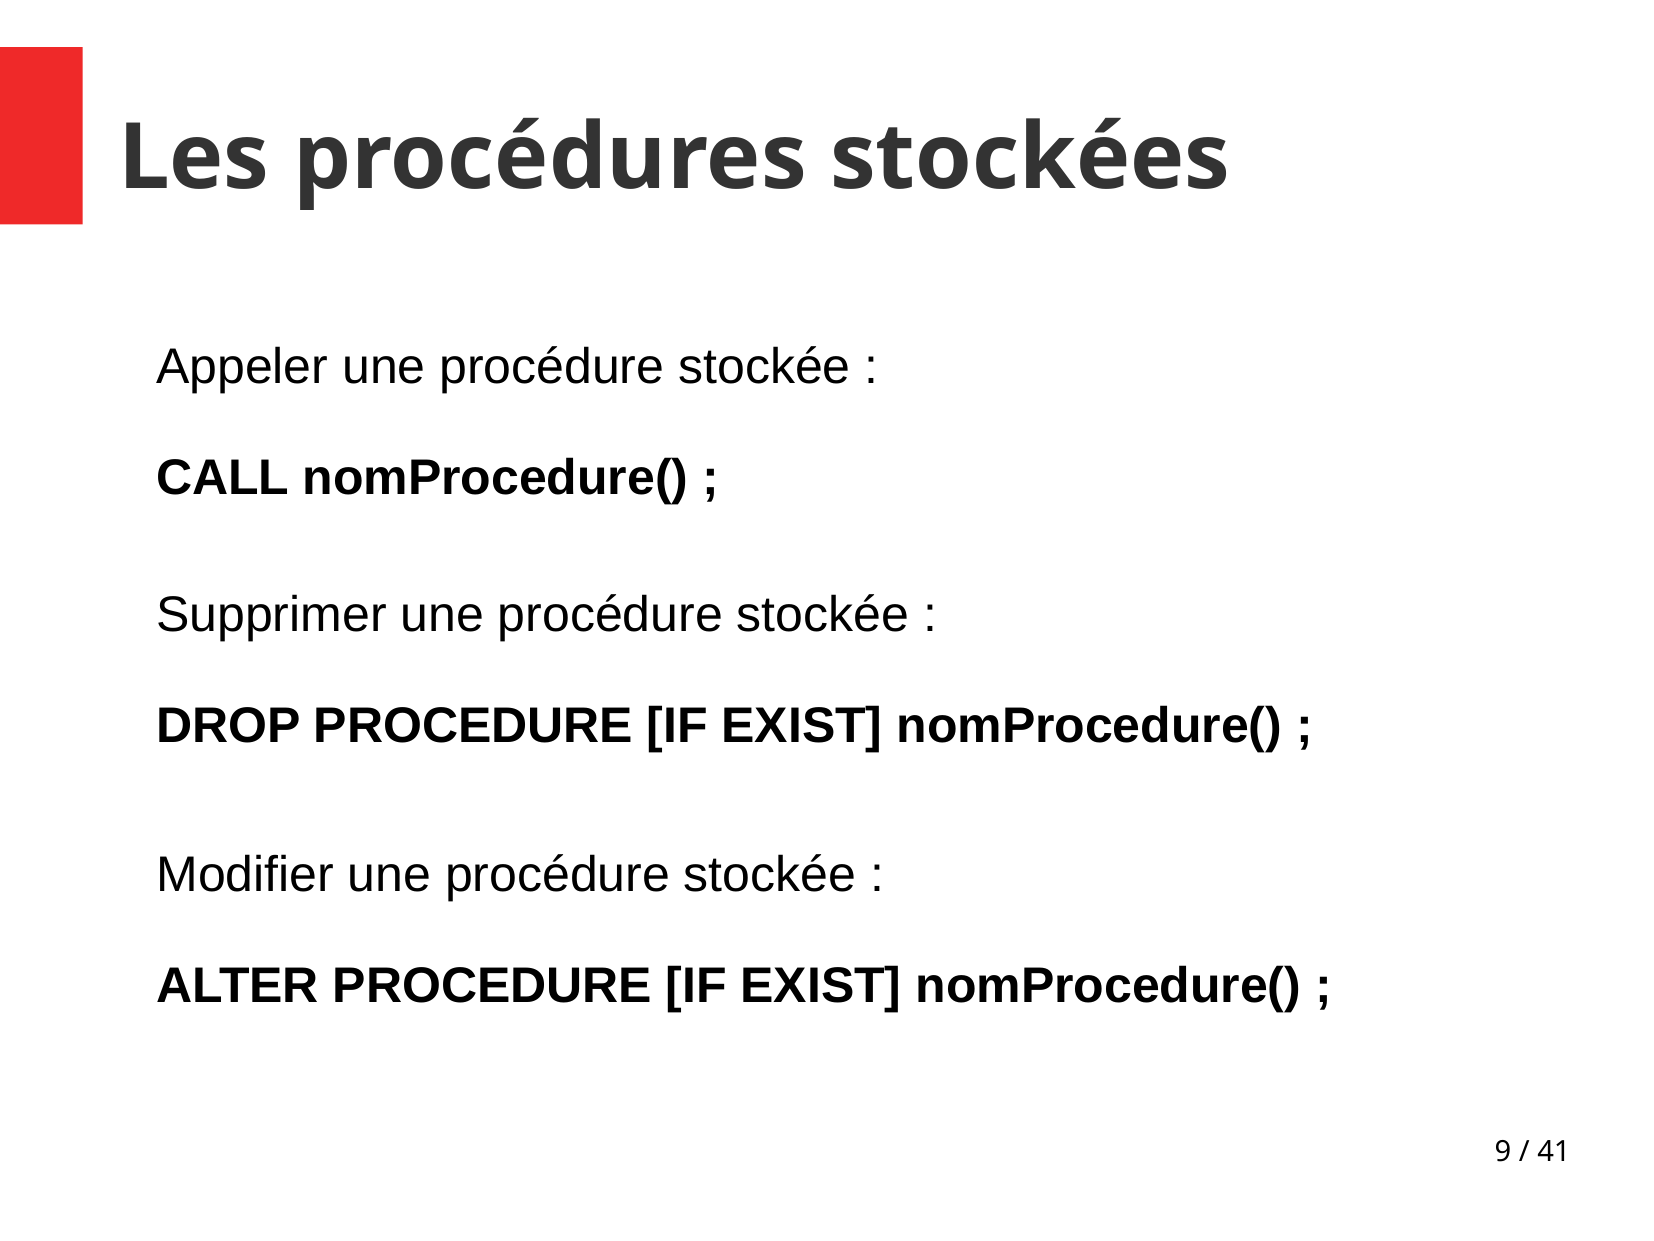

# Les procédures stockées
Appeler une procédure stockée :
CALL nomProcedure() ;
Supprimer une procédure stockée :
DROP PROCEDURE [IF EXIST] nomProcedure() ;
Modifier une procédure stockée :
ALTER PROCEDURE [IF EXIST] nomProcedure() ;
9